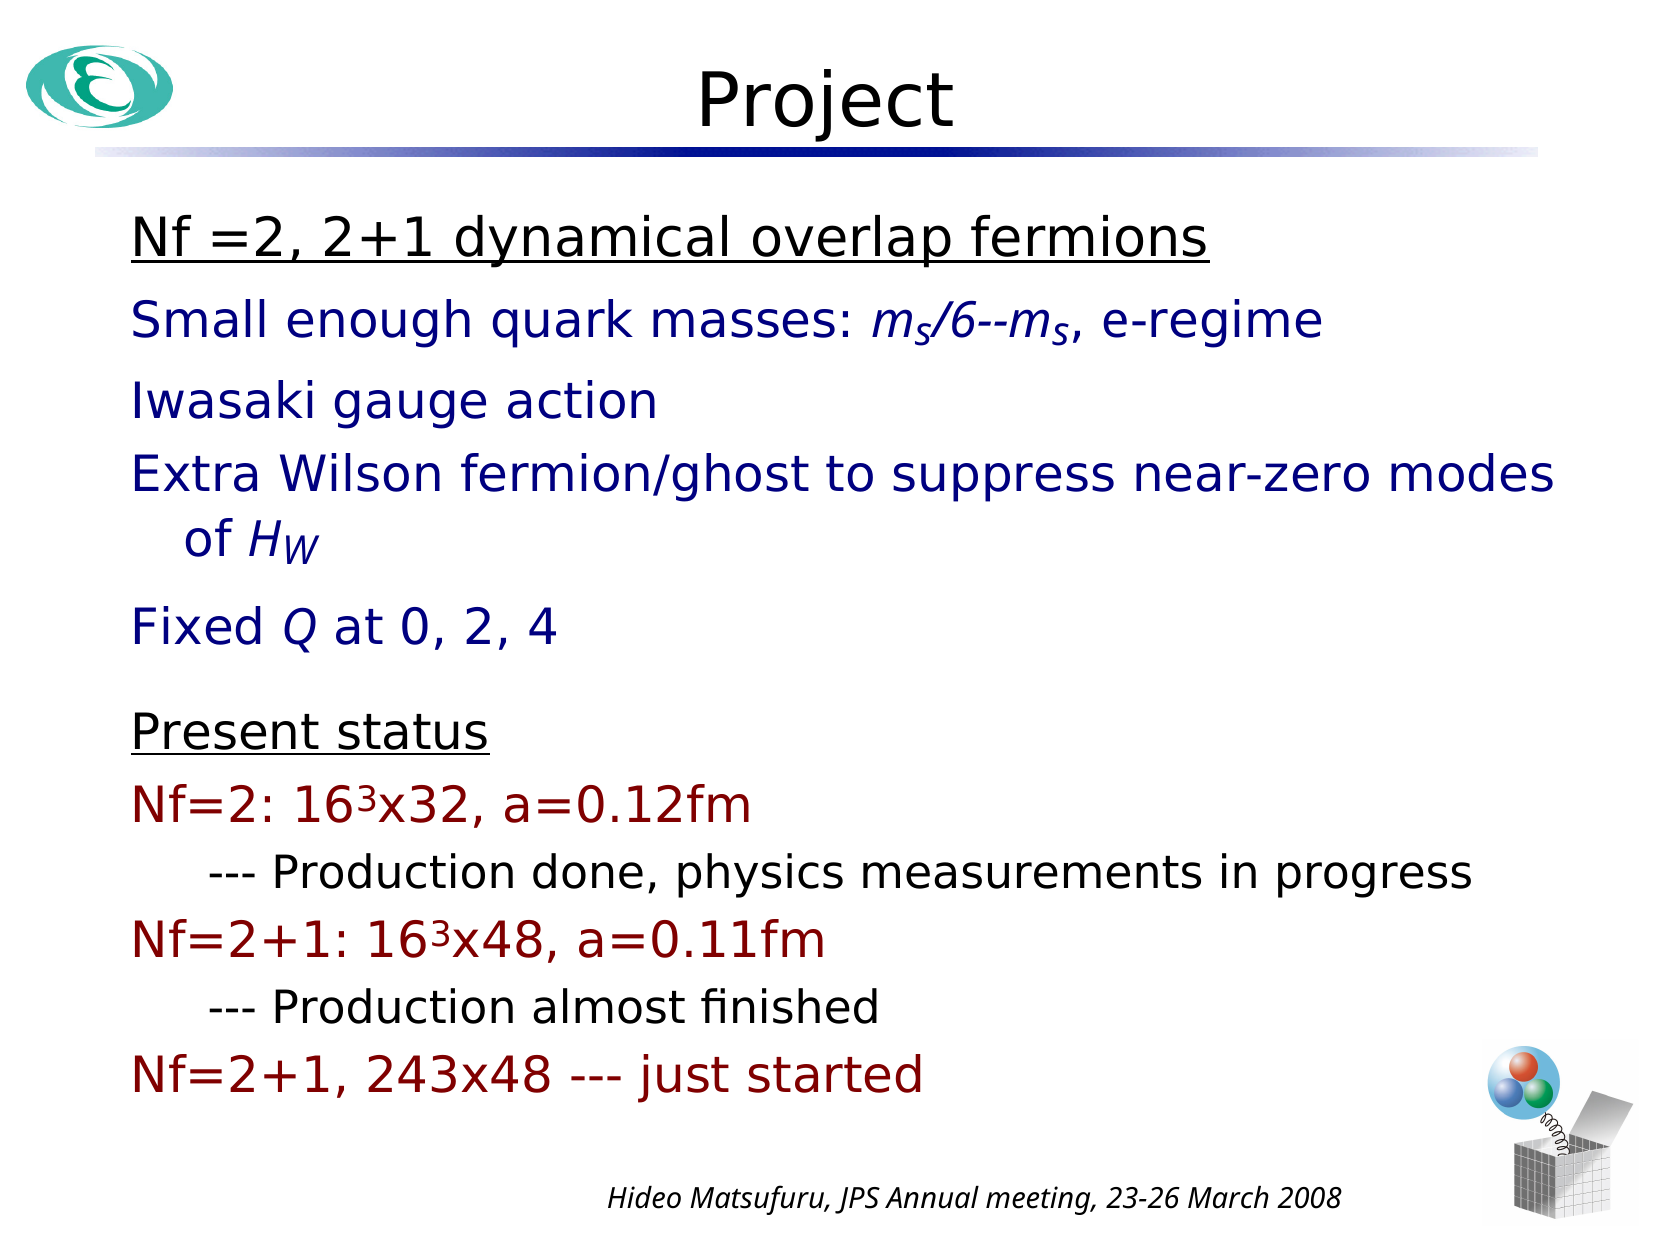

# Project
Nf =2, 2+1 dynamical overlap fermions
Small enough quark masses: ms/6--ms, e-regime
Iwasaki gauge action
Extra Wilson fermion/ghost to suppress near-zero modes of HW
Fixed Q at 0, 2, 4
Present status
Nf=2: 163x32, a=0.12fm
--- Production done, physics measurements in progress
Nf=2+1: 163x48, a=0.11fm
--- Production almost finished
Nf=2+1, 243x48 --- just started